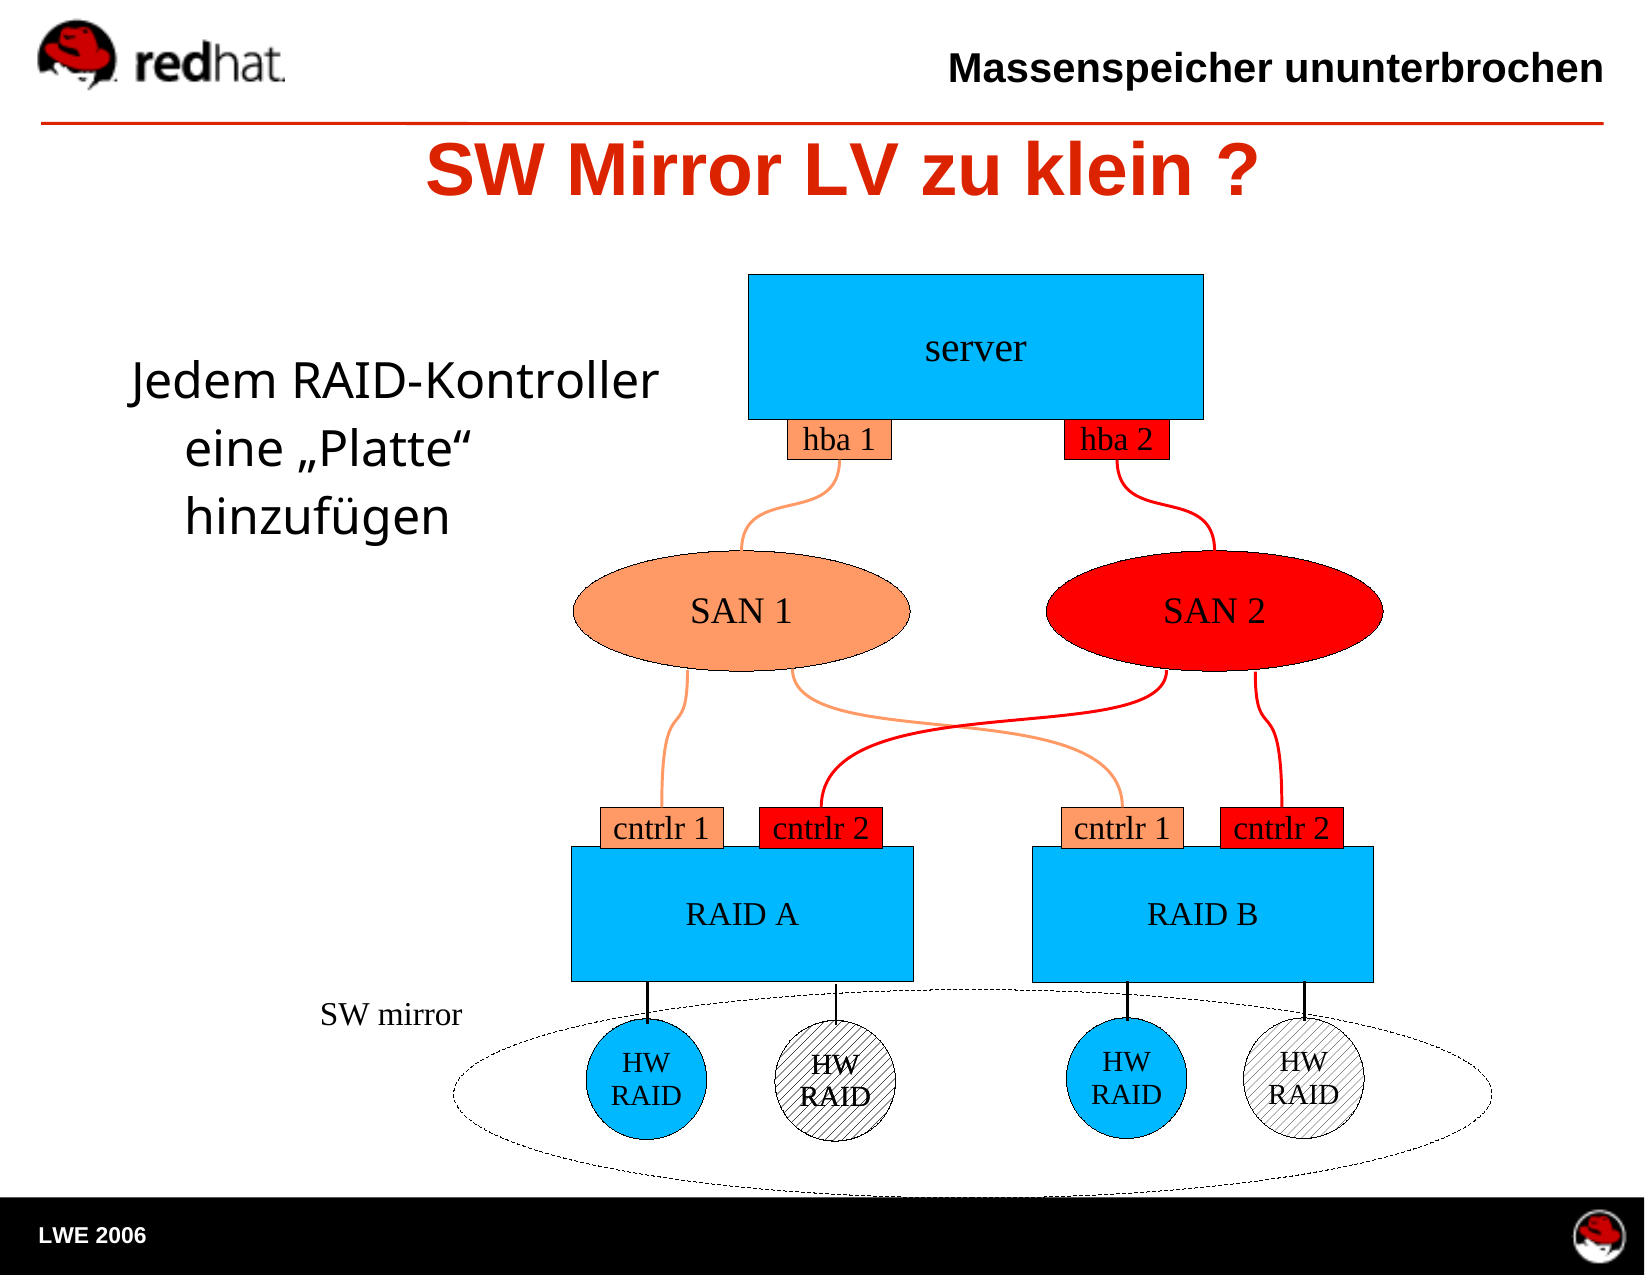

Massenspeicher ununterbrochen
SW Mirror LV zu klein ?
server
# Jedem RAID-Kontroller eine „Platte“ hinzufügen
hba 1
hba 1
hba 1
hba 2
SAN 1
SAN 2
cntrlr 1
cntrlr 2
cntrlr 1
cntrlr 2
RAID A
RAID B
SW mirror
HW
RAID
HW
RAID
HW
RAID
HW
RAID
HW
RAID
HW
RAID
LWE 2006